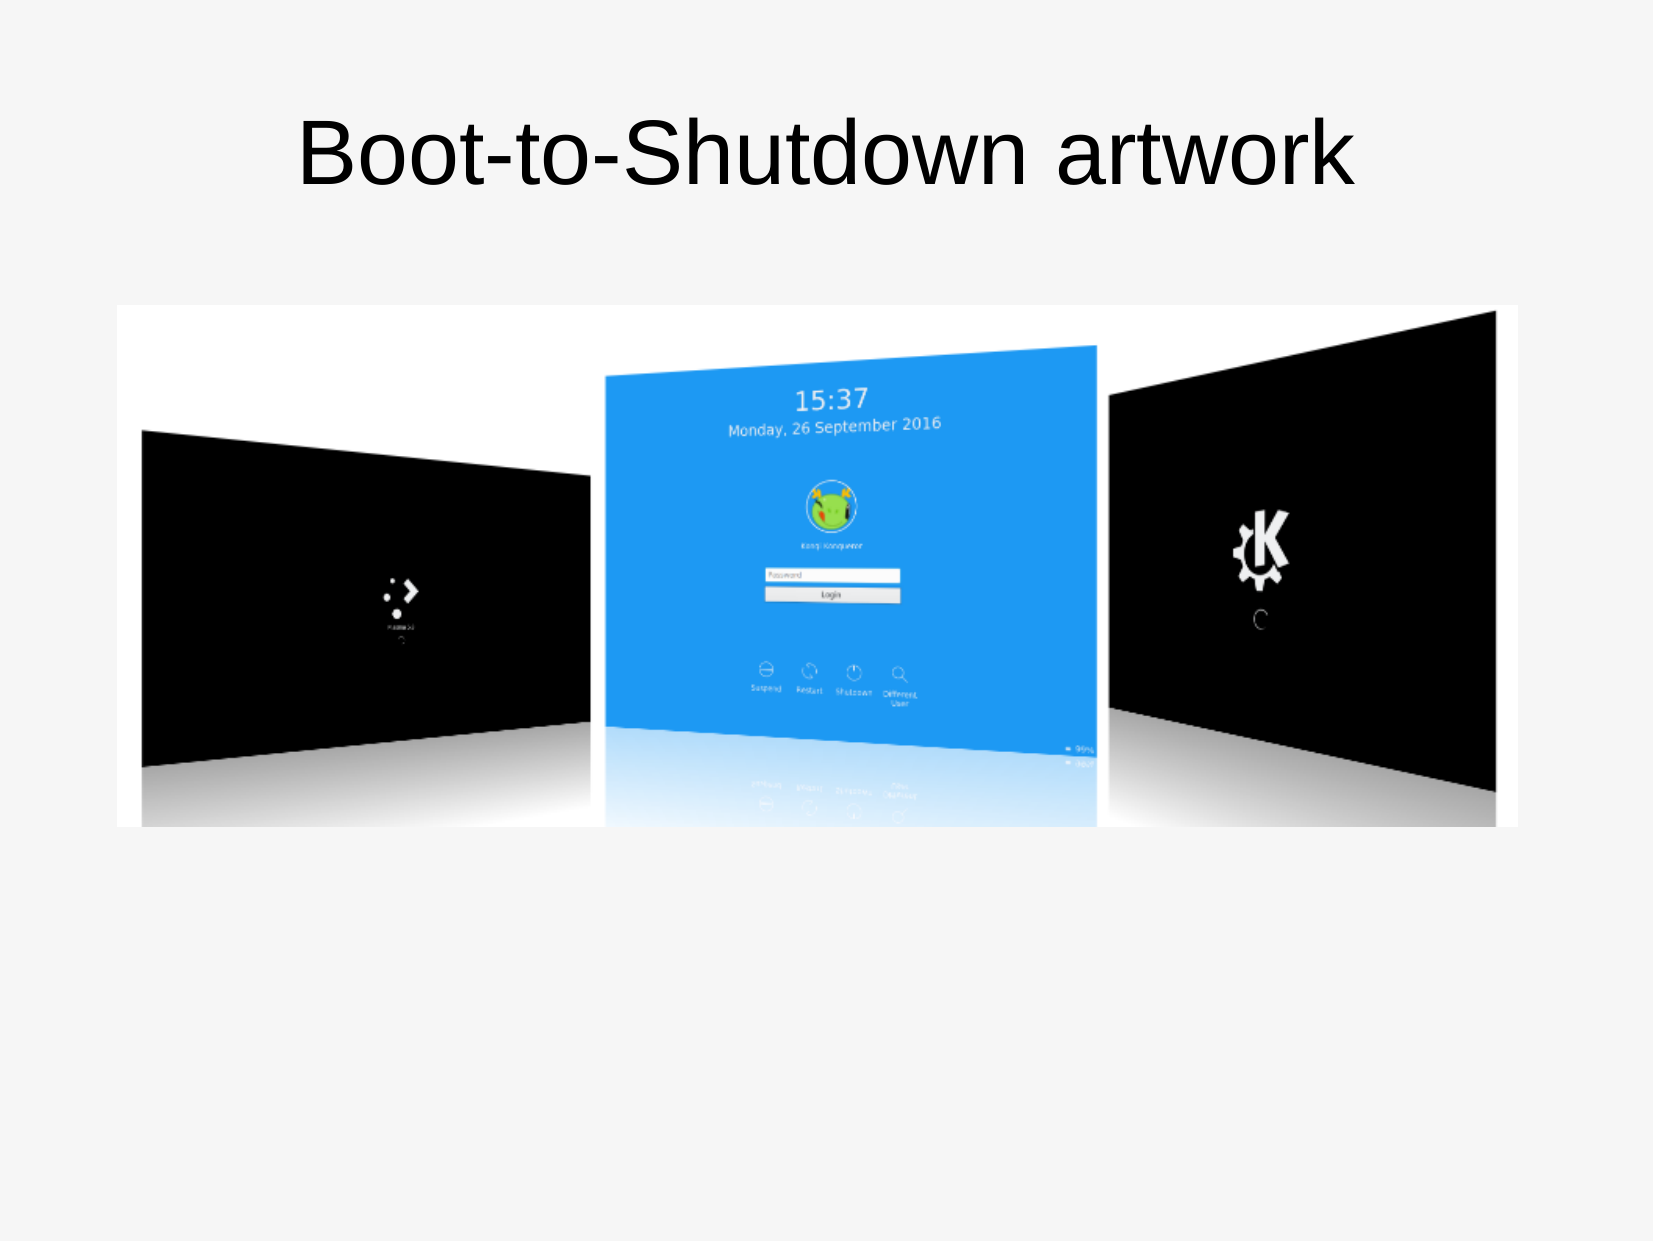

# Boot-to-Shutdown artwork
Design for full-page screenshots